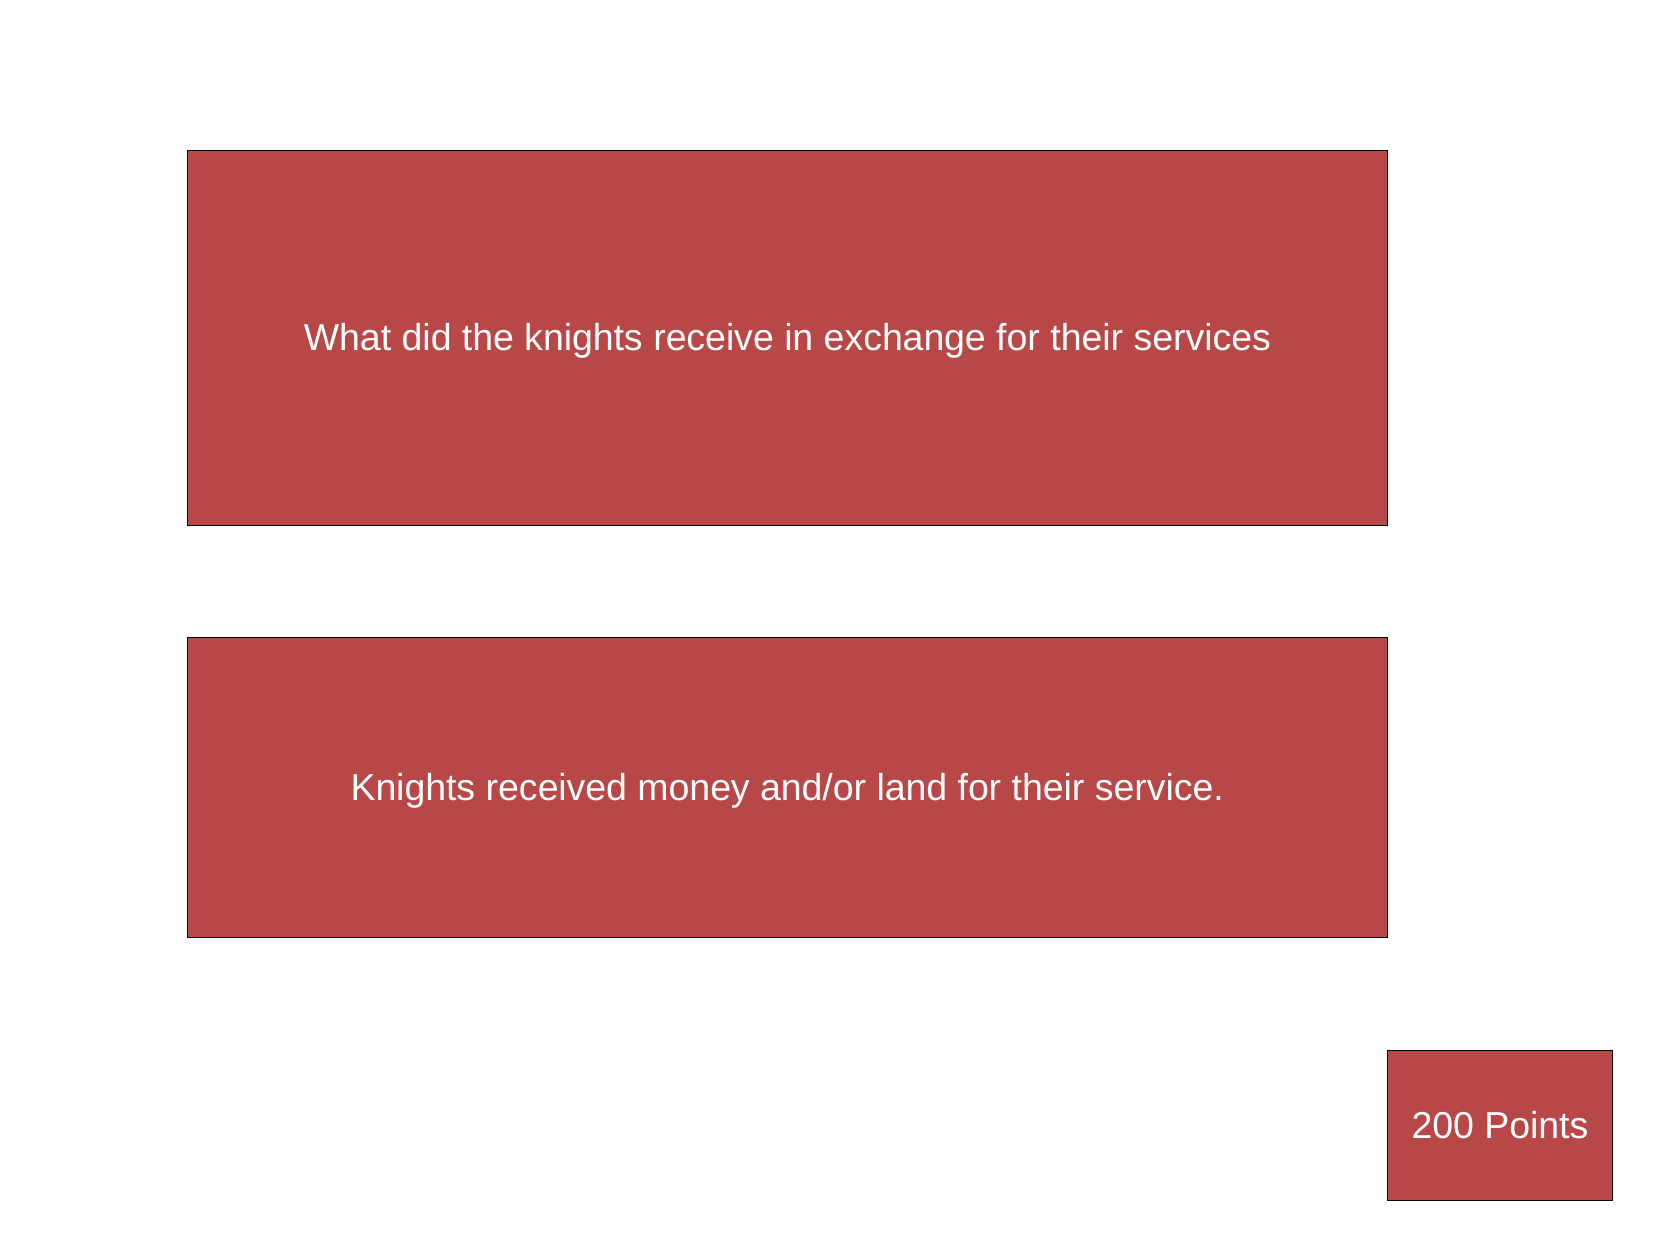

What did the knights receive in exchange for their services
Knights received money and/or land for their service.
200 Points